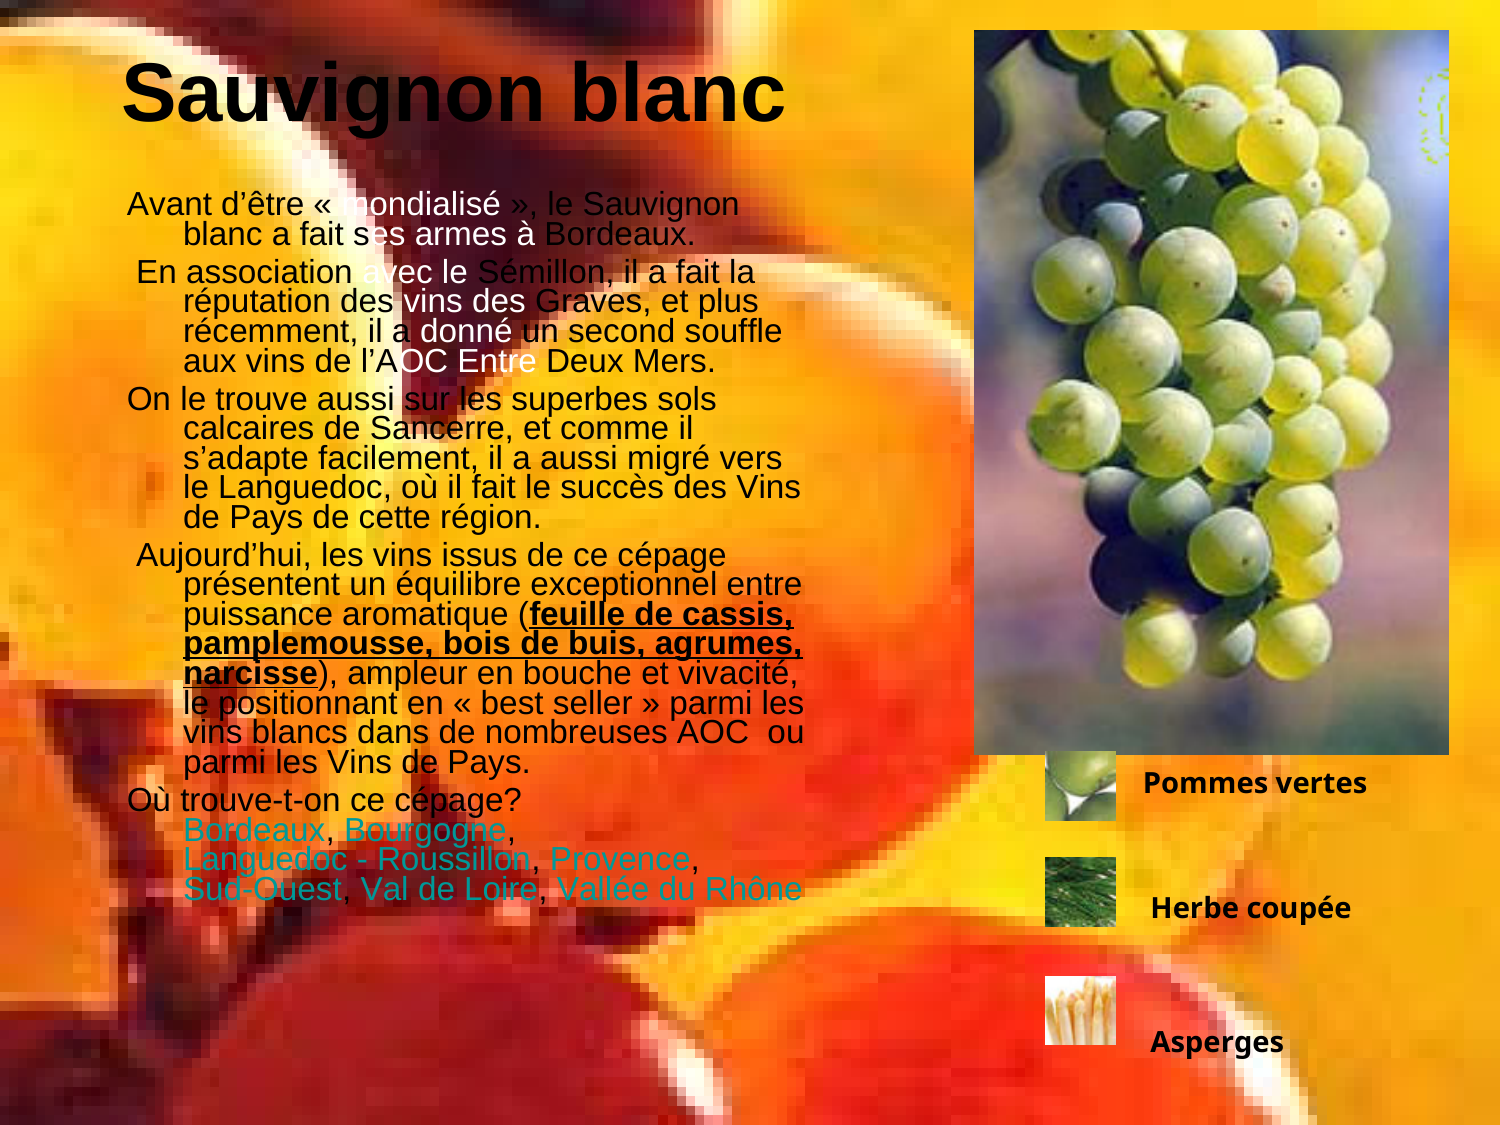

# Sauvignon blanc
Avant d’être « mondialisé », le Sauvignon blanc a fait ses armes à Bordeaux.
 En association avec le Sémillon, il a fait la réputation des vins des Graves, et plus récemment, il a donné un second souffle aux vins de l’AOC Entre Deux Mers.
On le trouve aussi sur les superbes sols calcaires de Sancerre, et comme il s’adapte facilement, il a aussi migré vers le Languedoc, où il fait le succès des Vins de Pays de cette région.
 Aujourd’hui, les vins issus de ce cépage présentent un équilibre exceptionnel entre puissance aromatique (feuille de cassis, pamplemousse, bois de buis, agrumes, narcisse), ampleur en bouche et vivacité, le positionnant en « best seller » parmi les vins blancs dans de nombreuses AOC  ou parmi les Vins de Pays.
Où trouve-t-on ce cépage?
Bordeaux, Bourgogne, Languedoc - Roussillon, Provence, Sud-Ouest, Val de Loire, Vallée du Rhône
Pommes vertes
 Herbe coupée
 Asperges